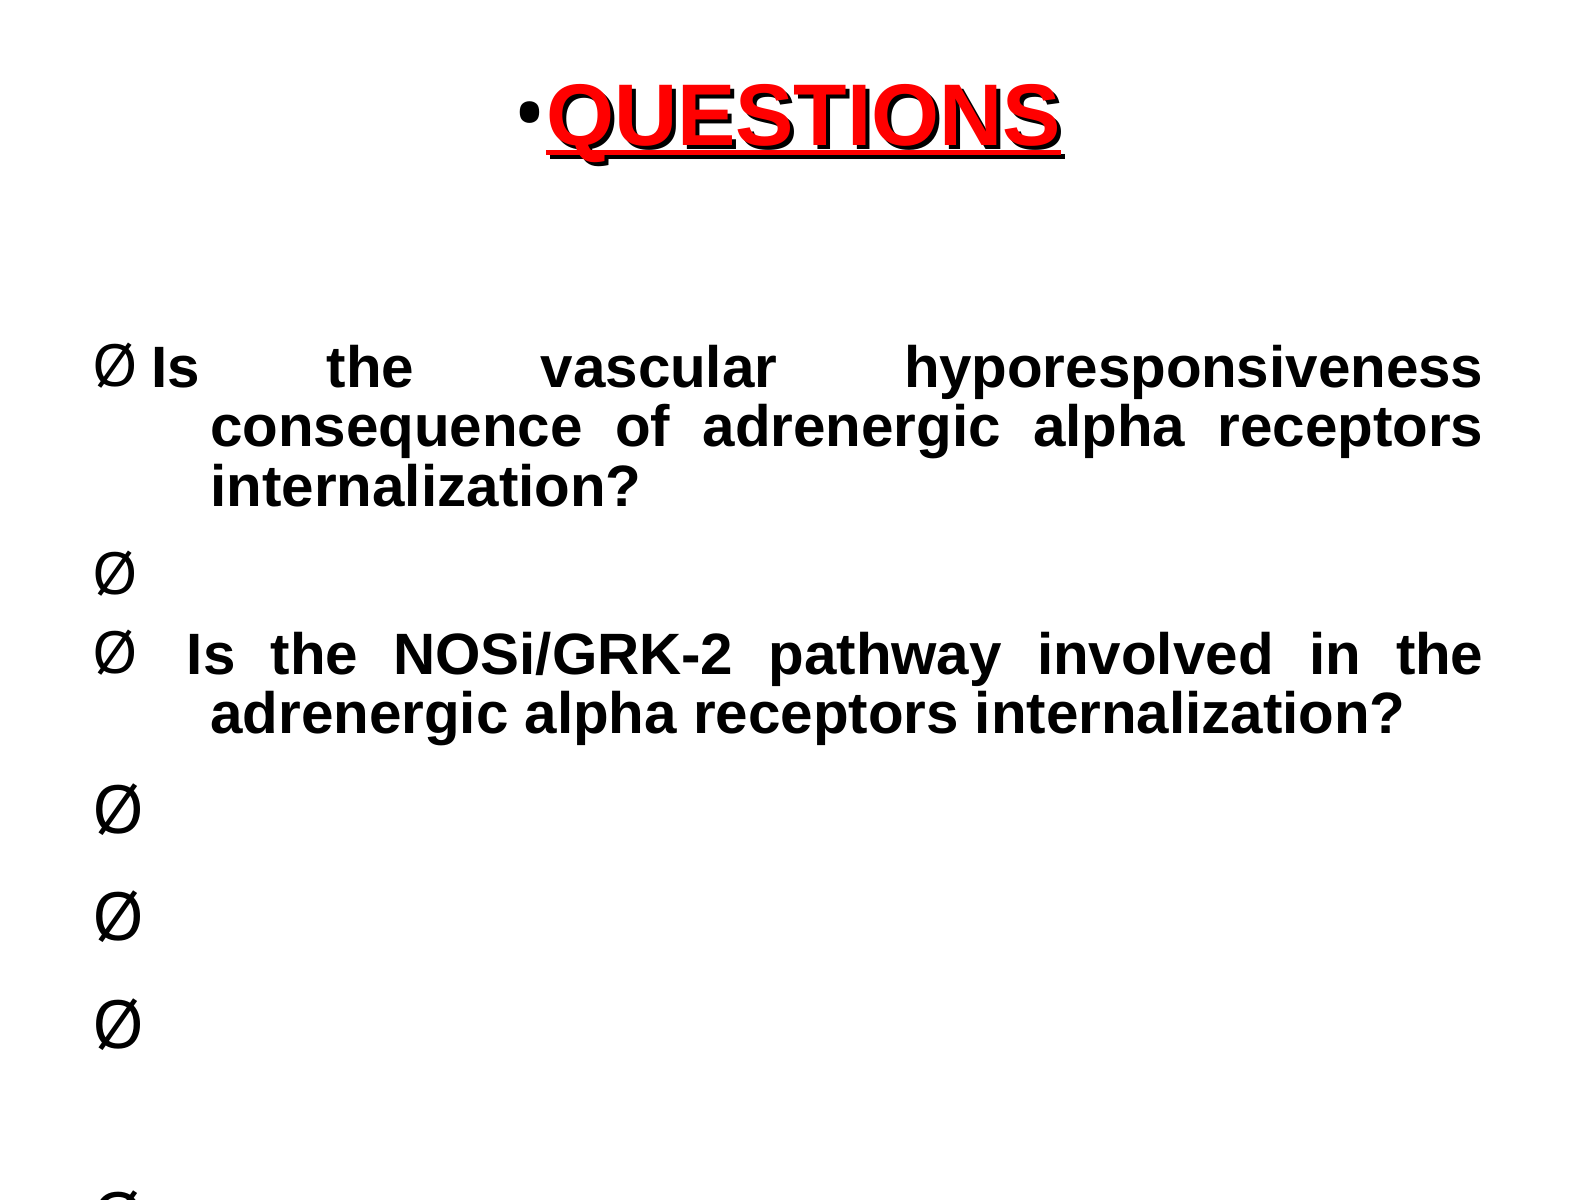

QUESTIONS
Is the vascular hyporesponsiveness consequence of adrenergic alpha receptors internalization?
 Is the NOSi/GRK-2 pathway involved in the adrenergic alpha receptors internalization?